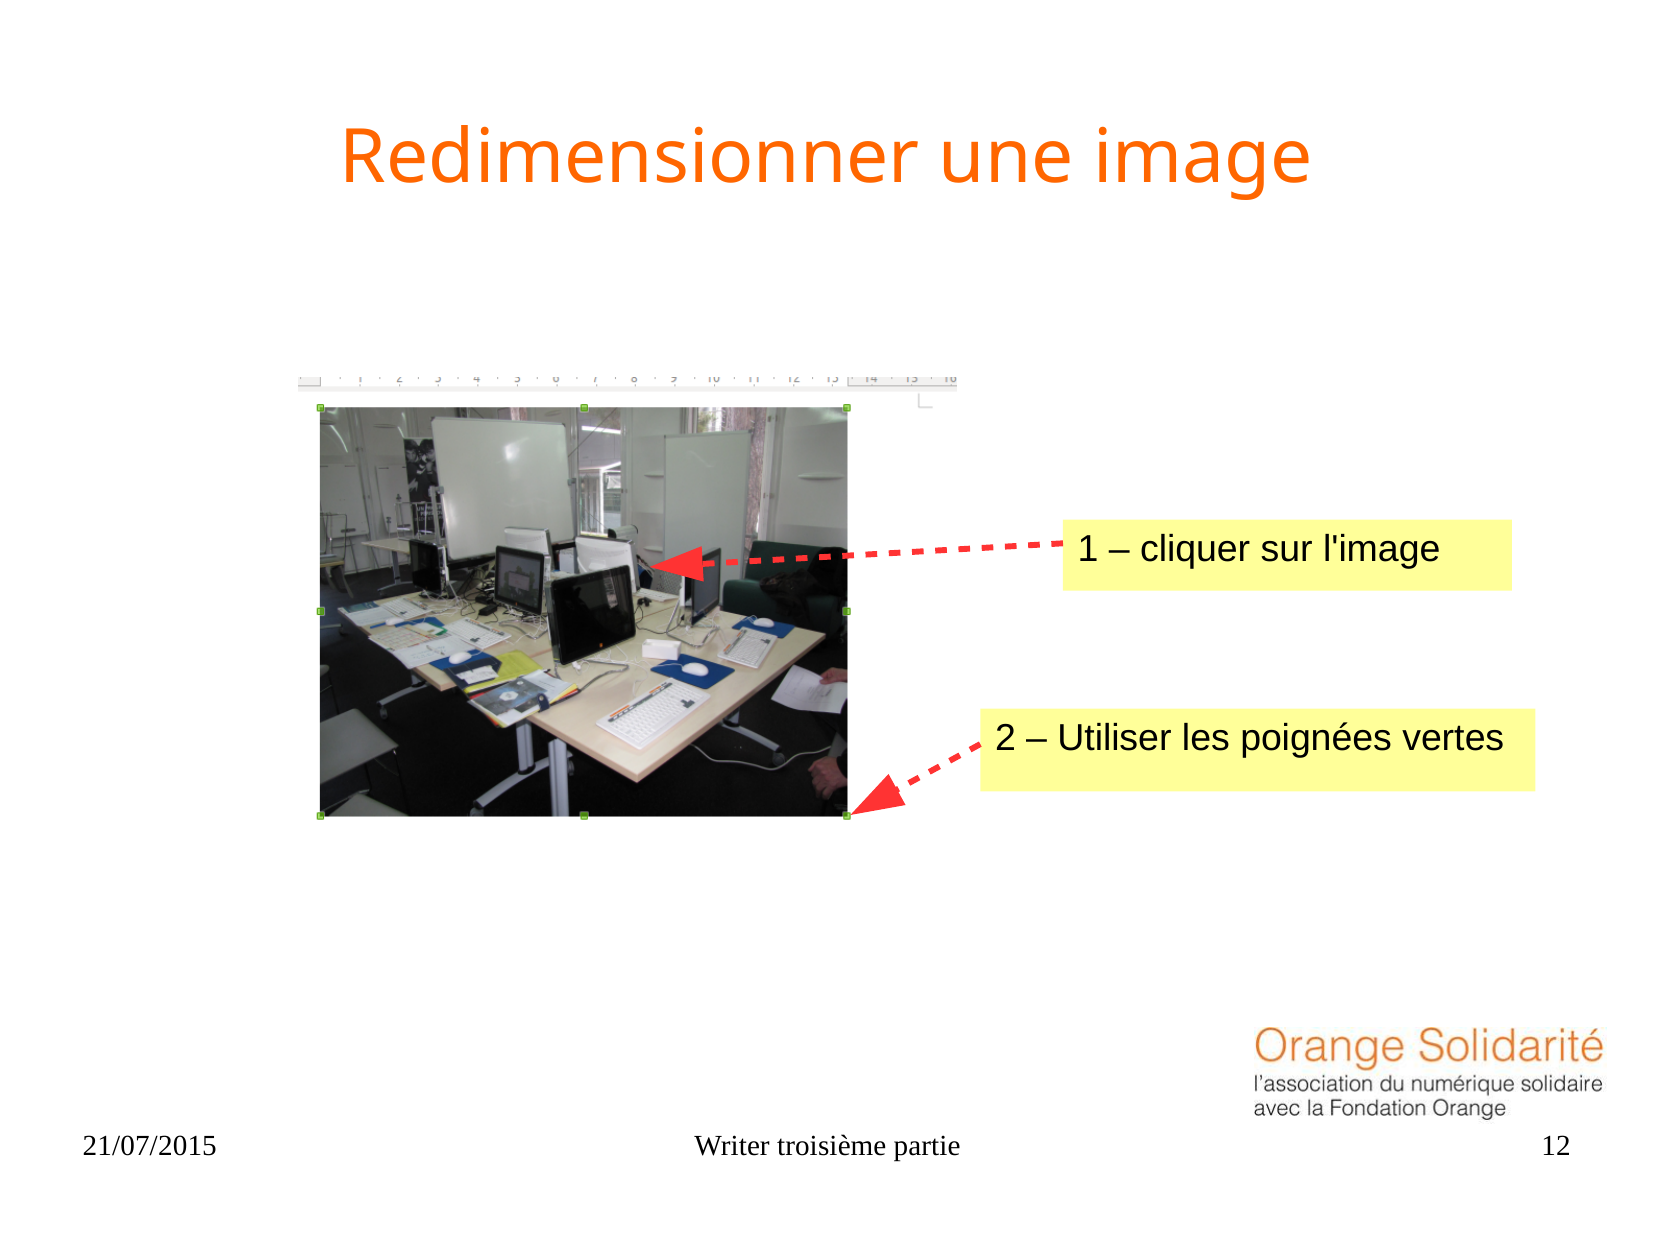

# Redimensionner une image
1 – cliquer sur l'image
2 – Utiliser les poignées vertes
21/07/2015
Writer troisième partie
12